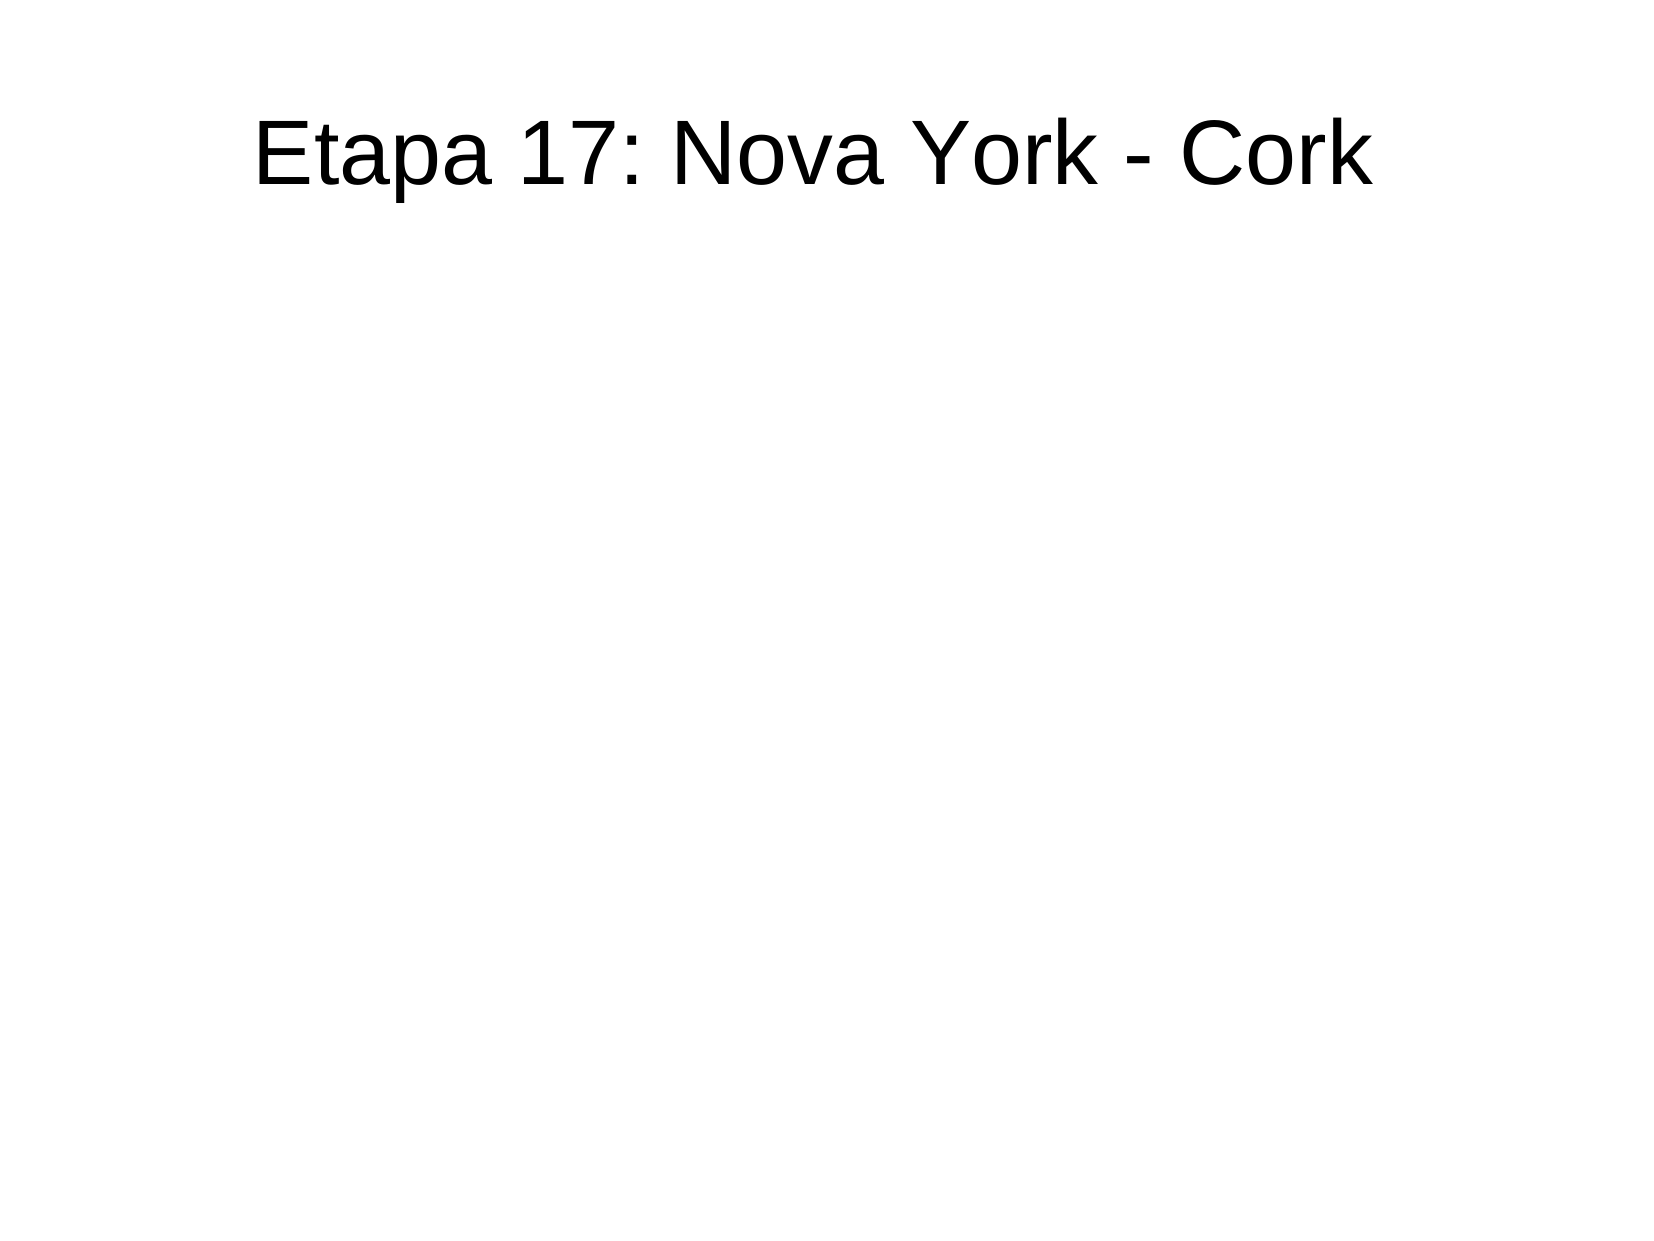

# Etapa 17: Nova York - Cork